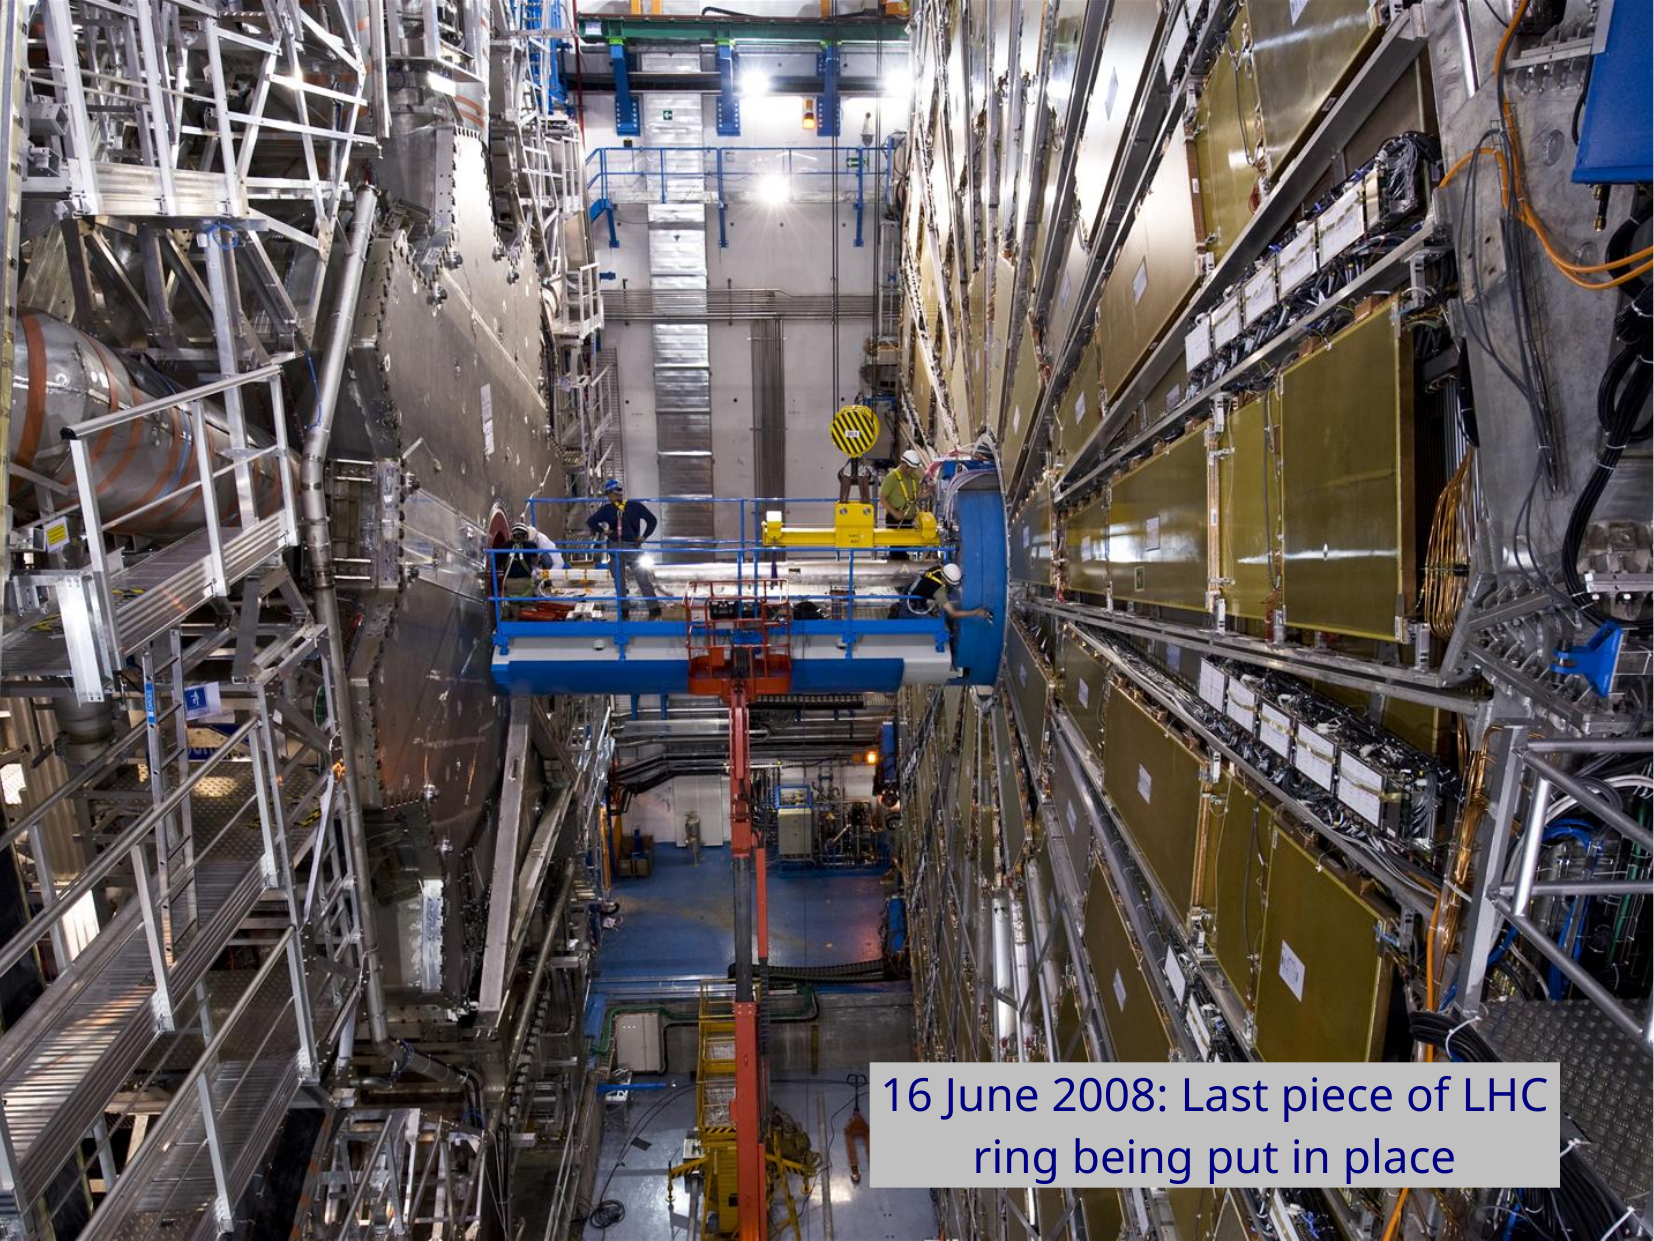

# 16 June 2008: Last piece of LHC ring being put in place
3